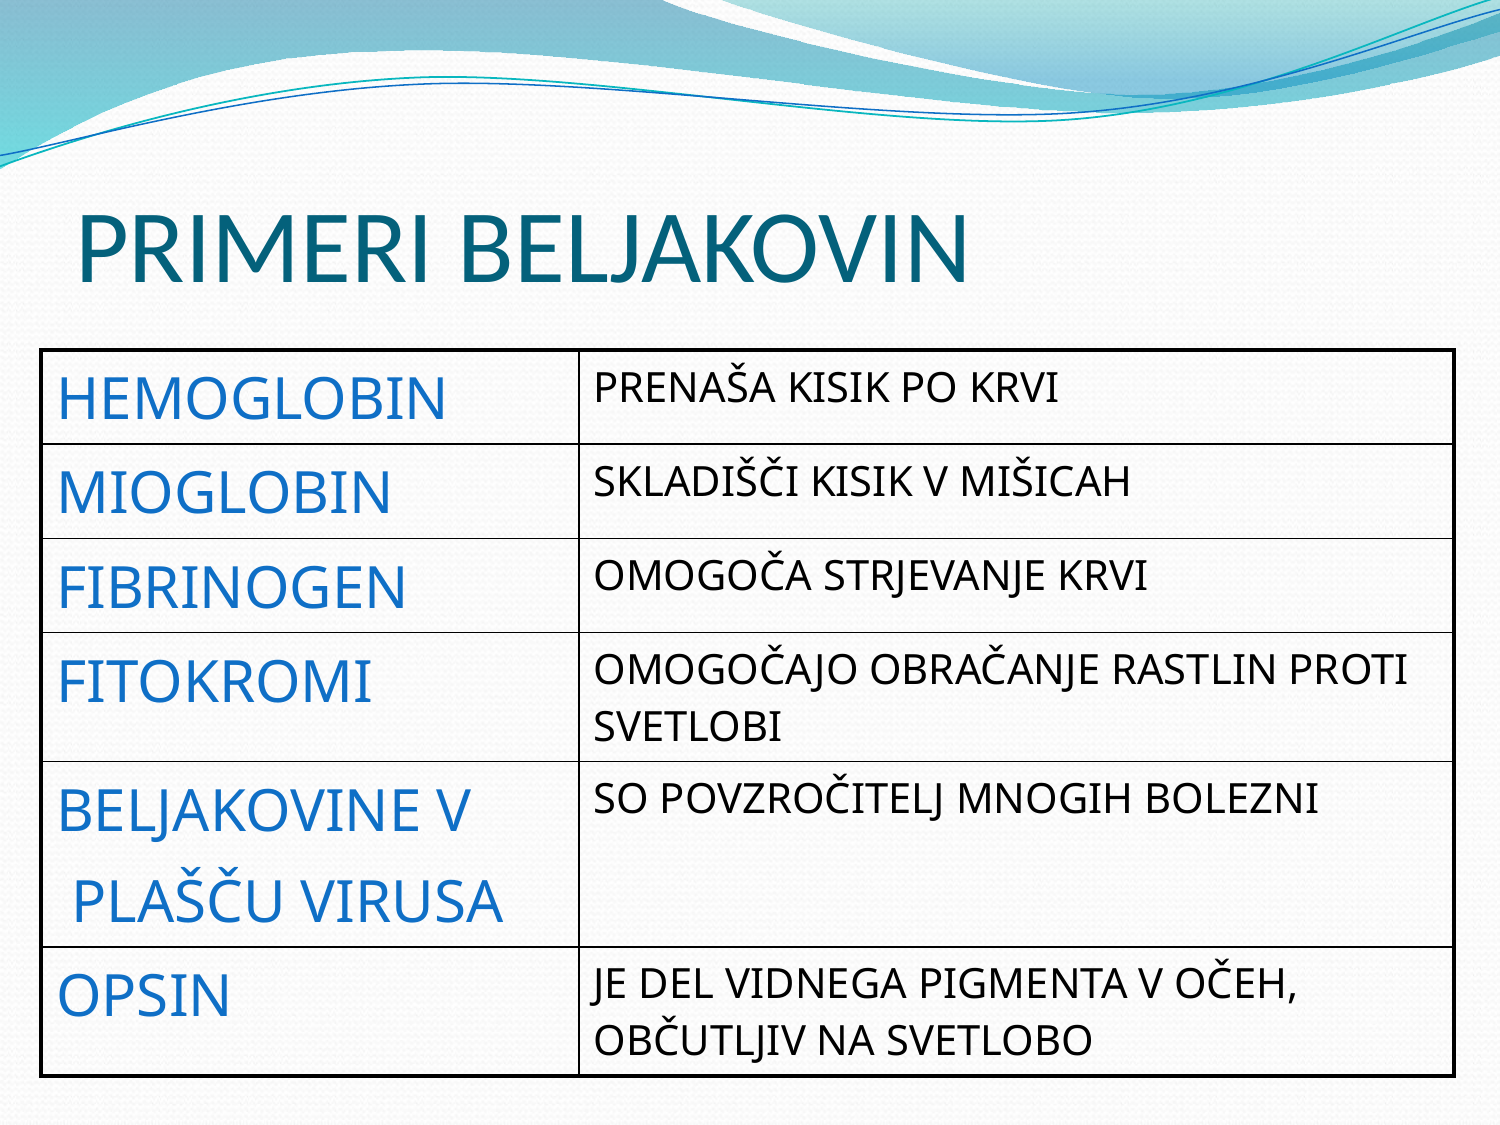

# PRIMERI BELJAKOVIN
| HEMOGLOBIN | PRENAŠA KISIK PO KRVI |
| --- | --- |
| MIOGLOBIN | SKLADIŠČI KISIK V MIŠICAH |
| FIBRINOGEN | OMOGOČA STRJEVANJE KRVI |
| FITOKROMI | OMOGOČAJO OBRAČANJE RASTLIN PROTI SVETLOBI |
| BELJAKOVINE V PLAŠČU VIRUSA | SO POVZROČITELJ MNOGIH BOLEZNI |
| OPSIN | JE DEL VIDNEGA PIGMENTA V OČEH, OBČUTLJIV NA SVETLOBO |